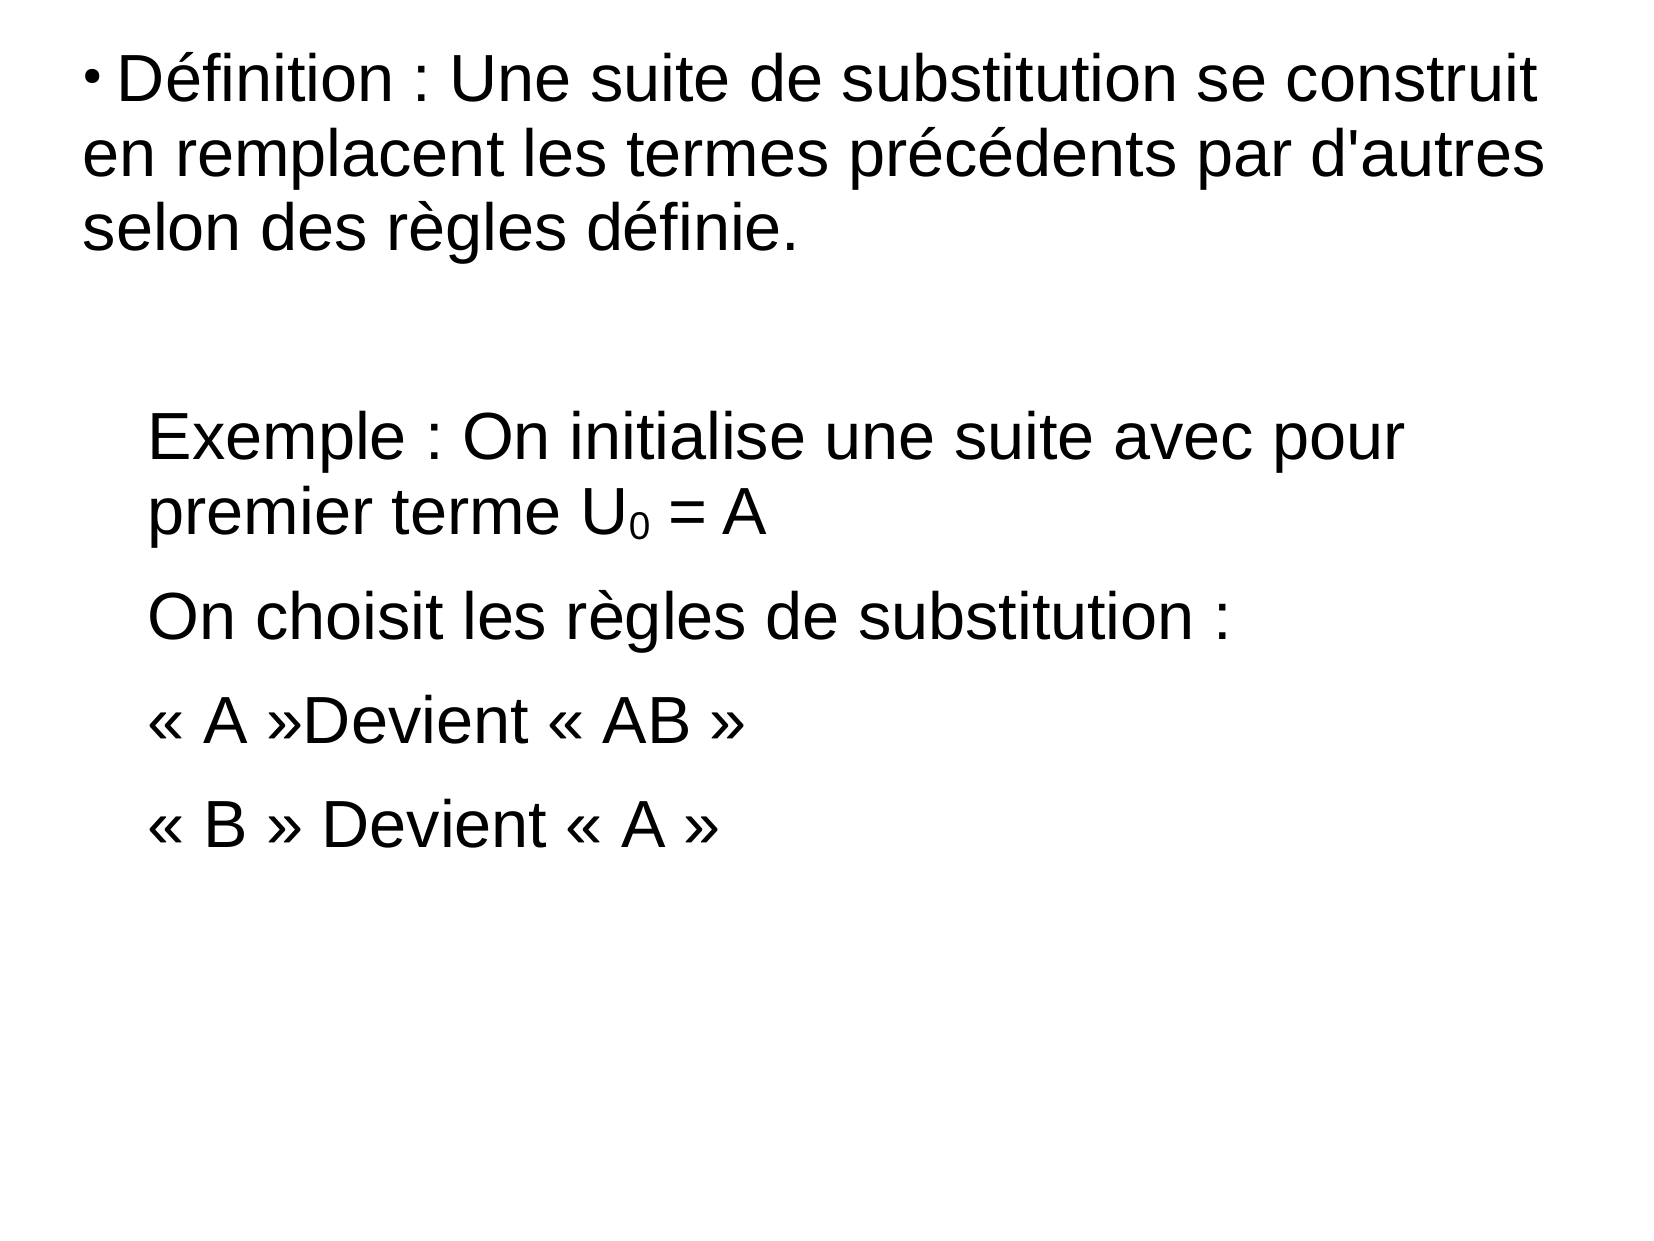

# Définition : Une suite de substitution se construit en remplacent les termes précédents par d'autres selon des règles définie.
Exemple : On initialise une suite avec pour premier terme U0 = A
On choisit les règles de substitution :
« A »Devient « AB »
« B » Devient « A »